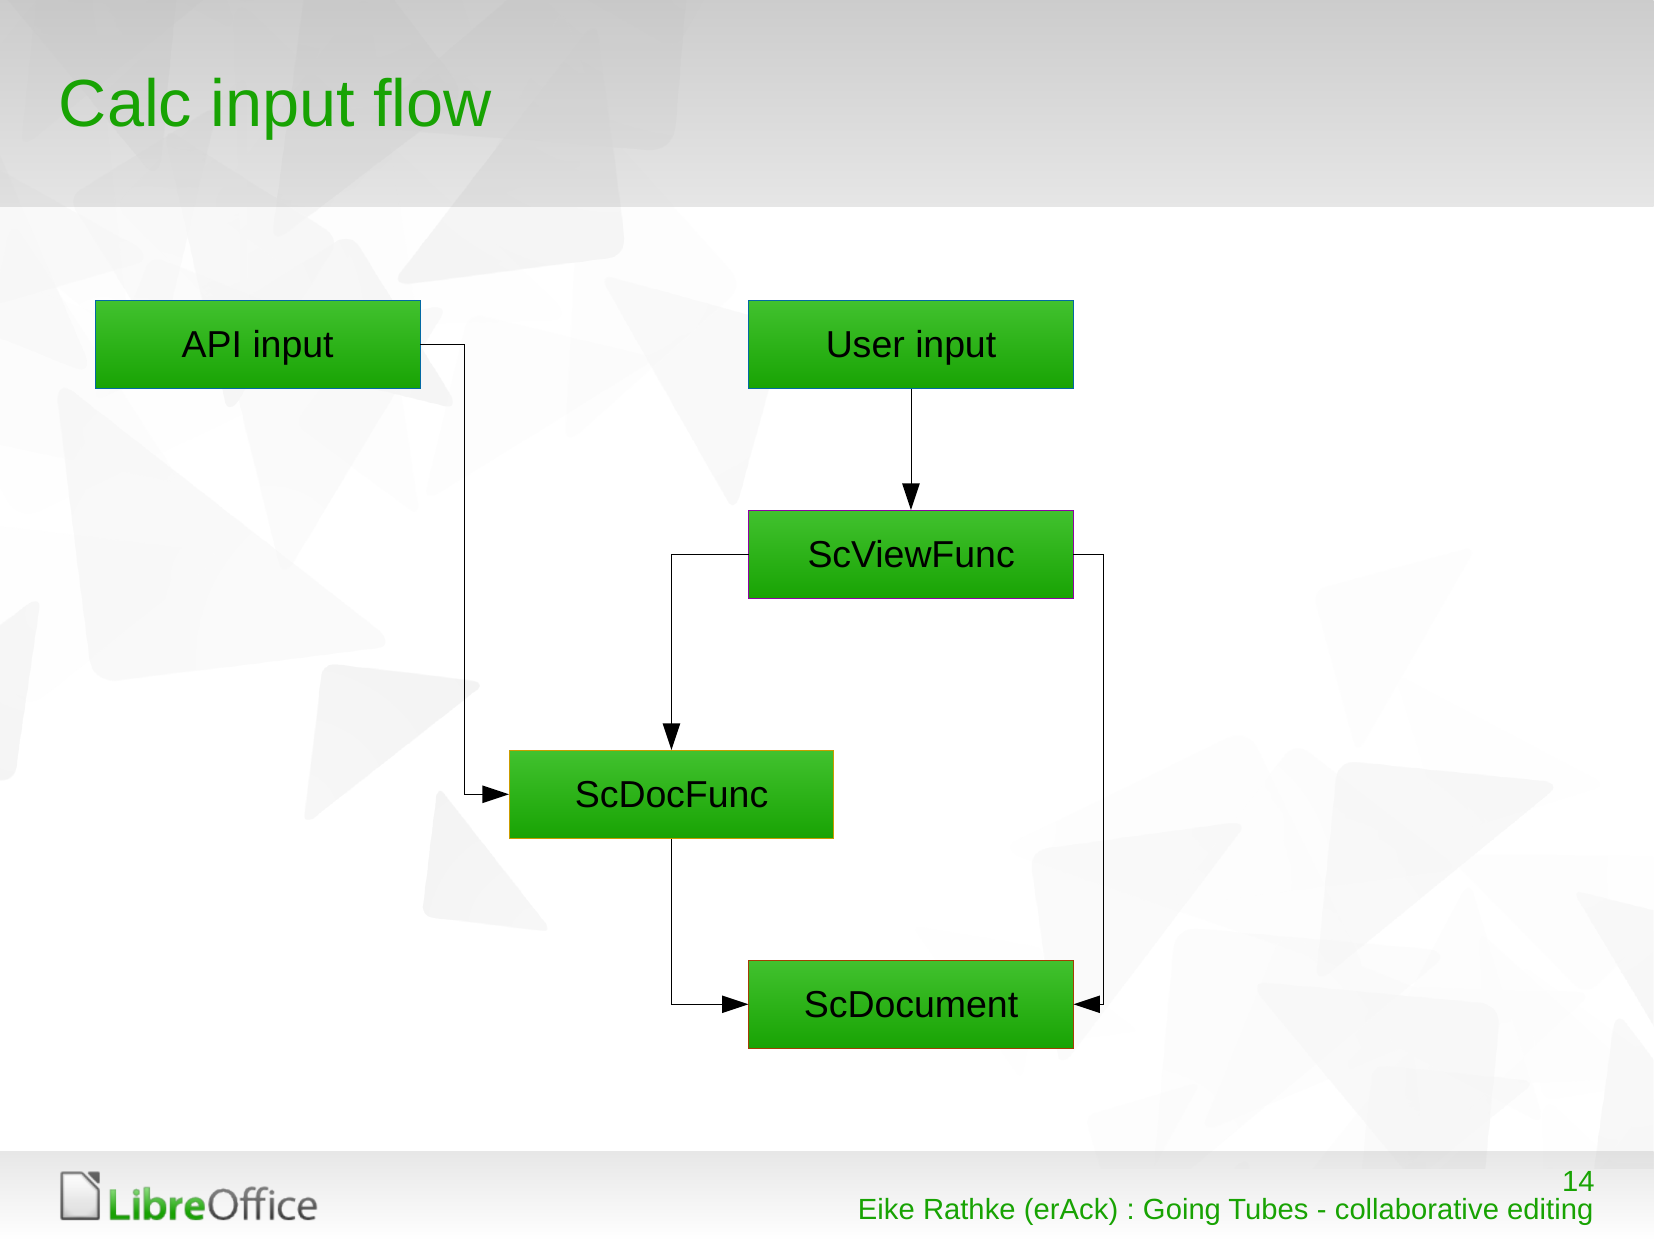

# Calc input flow
API input
User input
ScViewFunc
ScDocFunc
ScDocument
14
Eike Rathke (erAck) : Going Tubes - collaborative editing